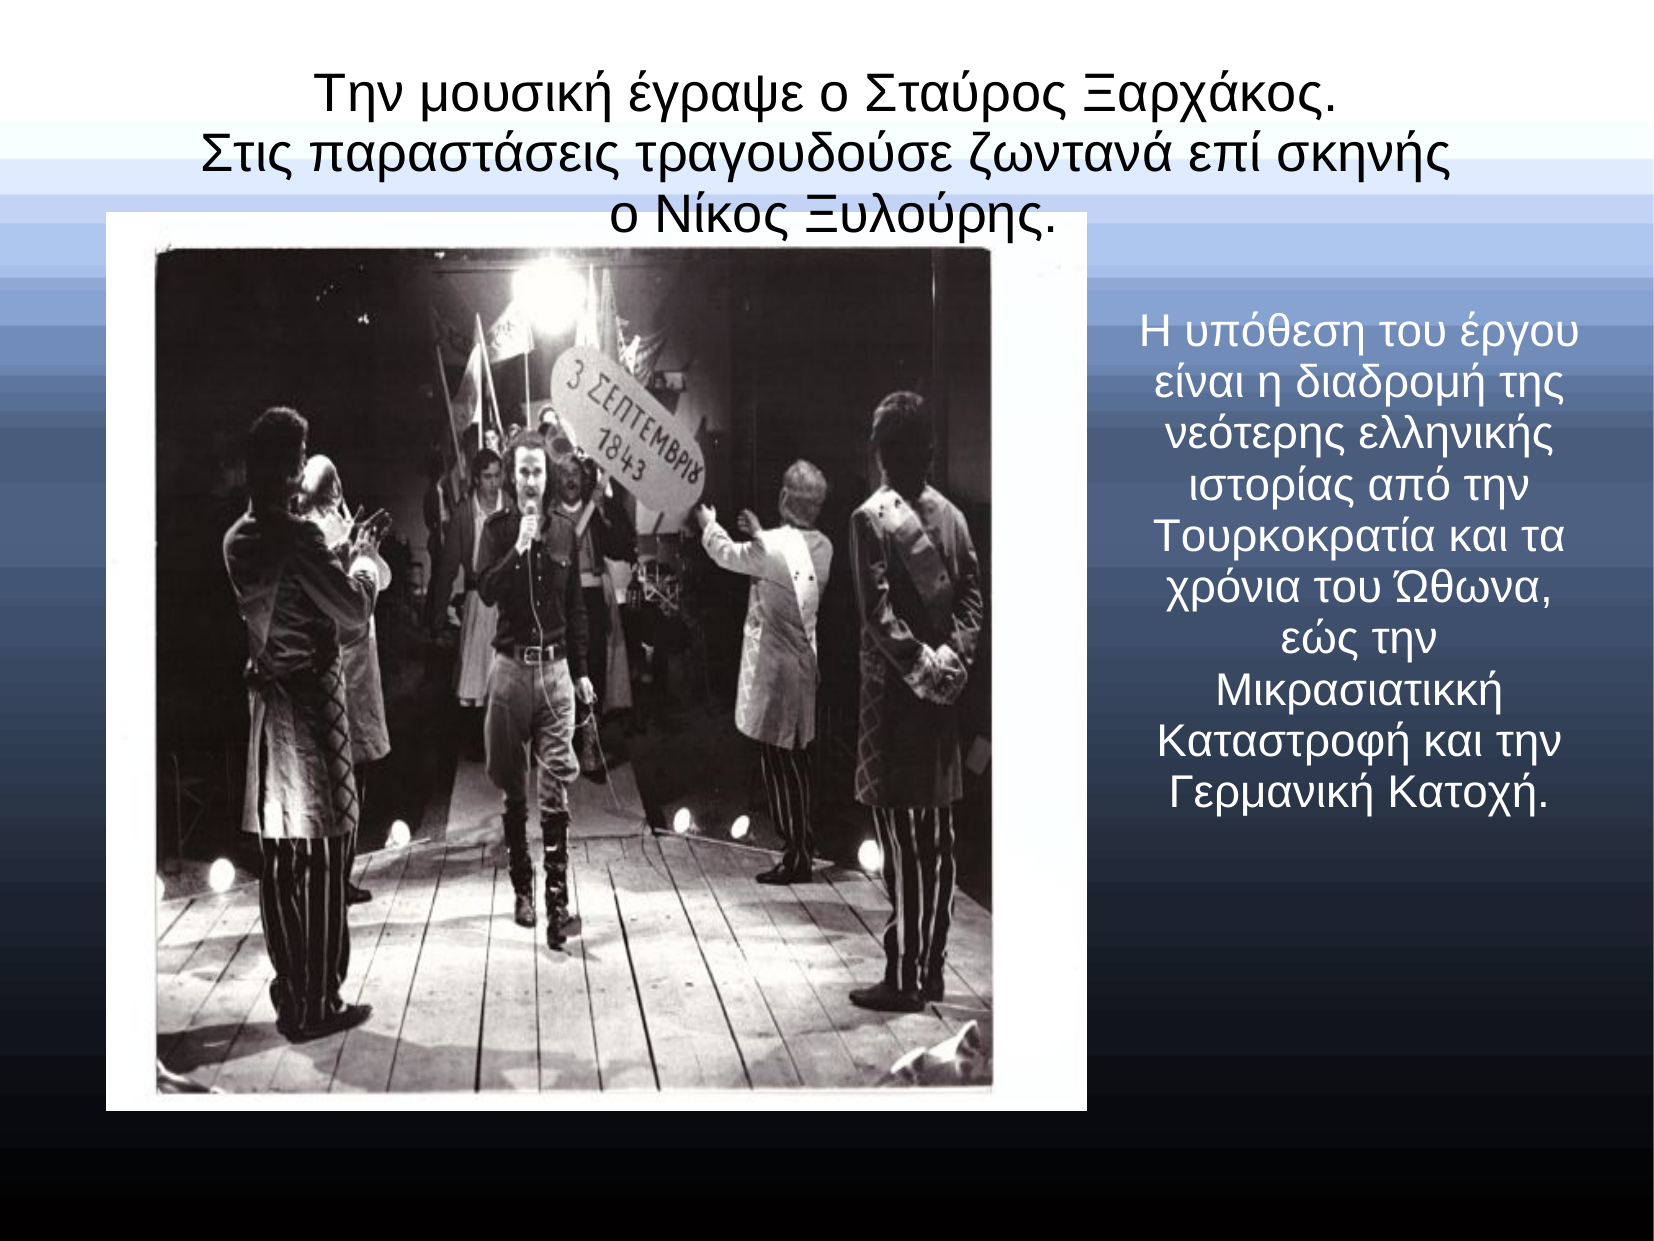

# Την μουσική έγραψε ο Σταύρος Ξαρχάκος. Στις παραστάσεις τραγουδούσε ζωντανά επί σκηνής ο Νίκος Ξυλούρης.
Η υπόθεση του έργου είναι η διαδρομή της νεότερης ελληνικής ιστορίας από την Τουρκοκρατία και τα χρόνια του Ώθωνα, εώς την Μικρασιατικκή Καταστροφή και την Γερμανική Κατοχή.